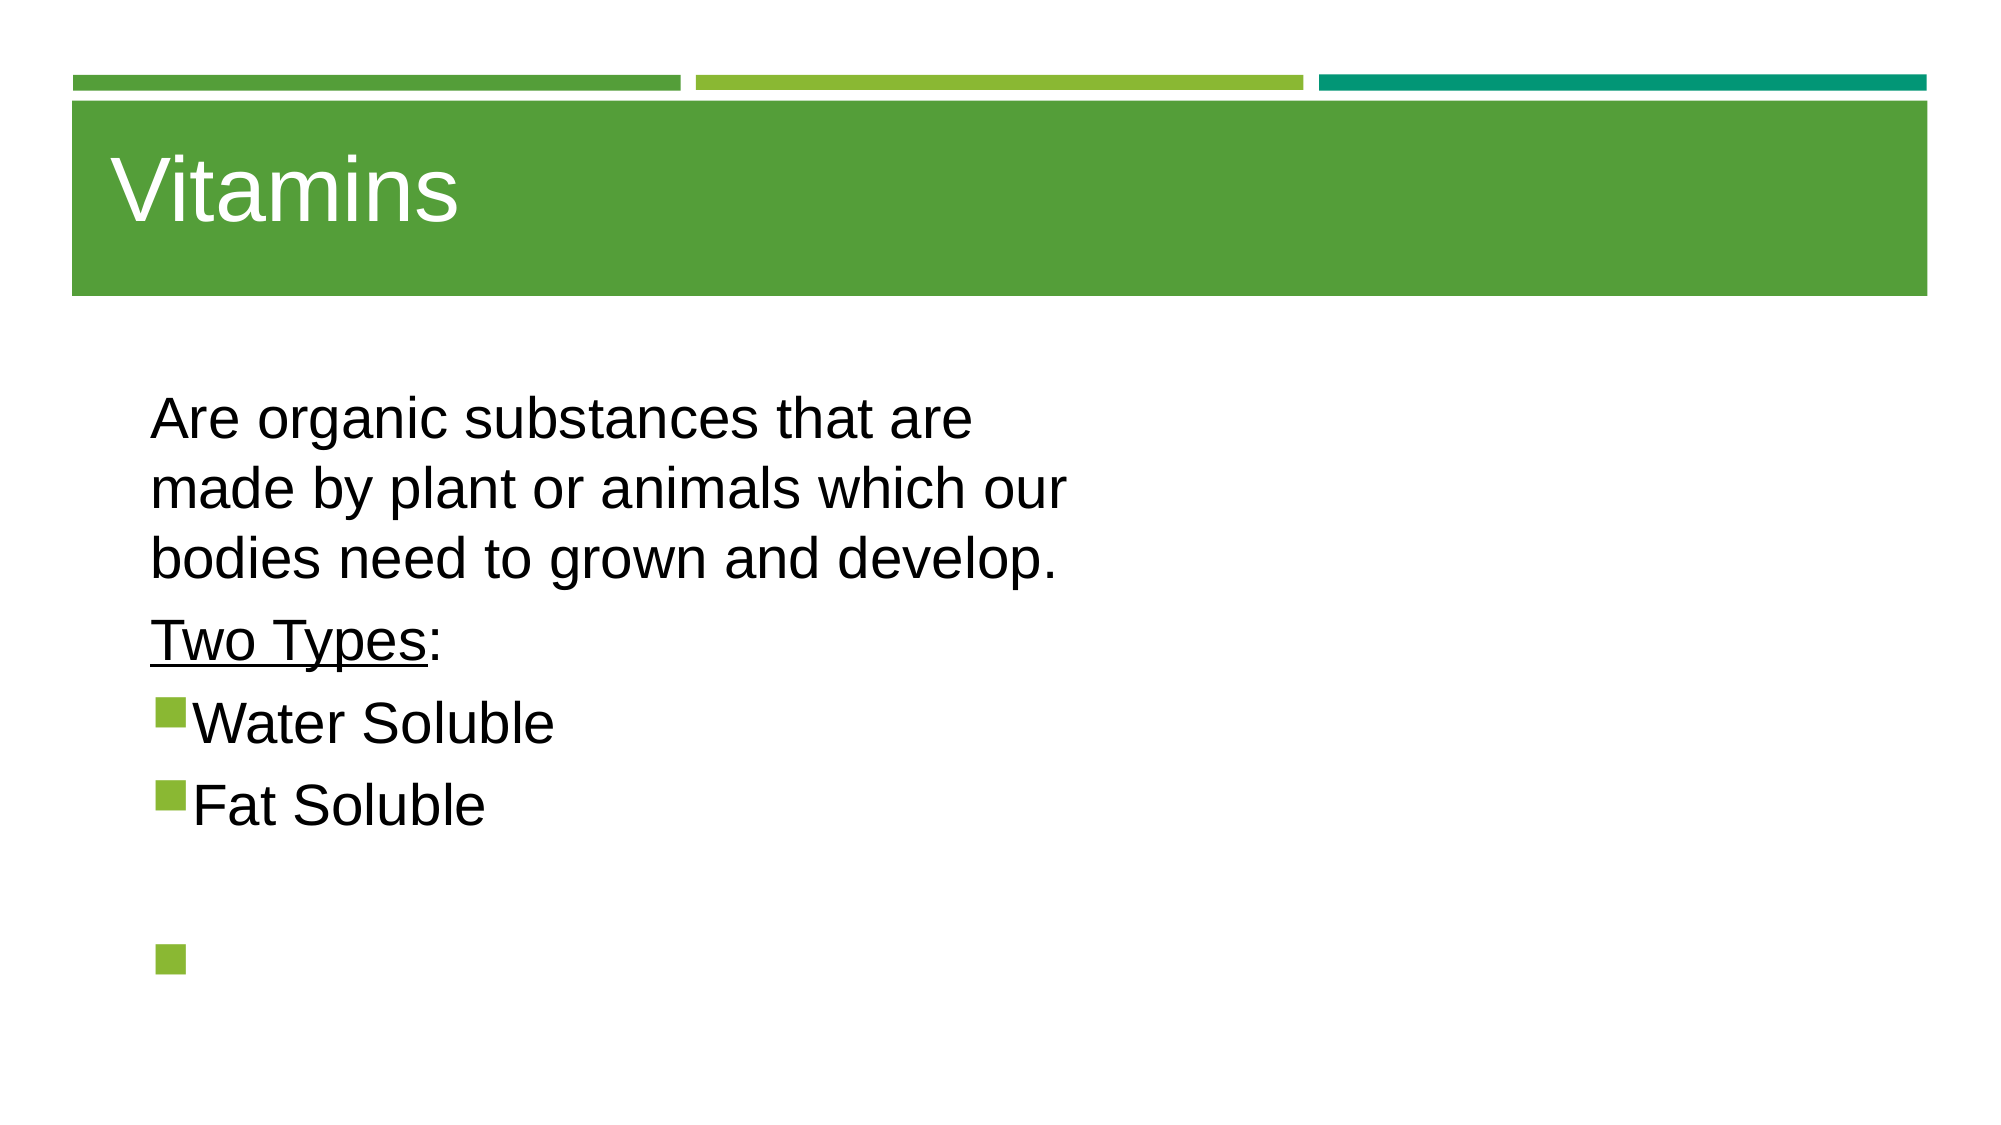

# Vitamins
Are organic substances that are made by plant or animals which our bodies need to grown and develop.
Two Types:
Water Soluble
Fat Soluble